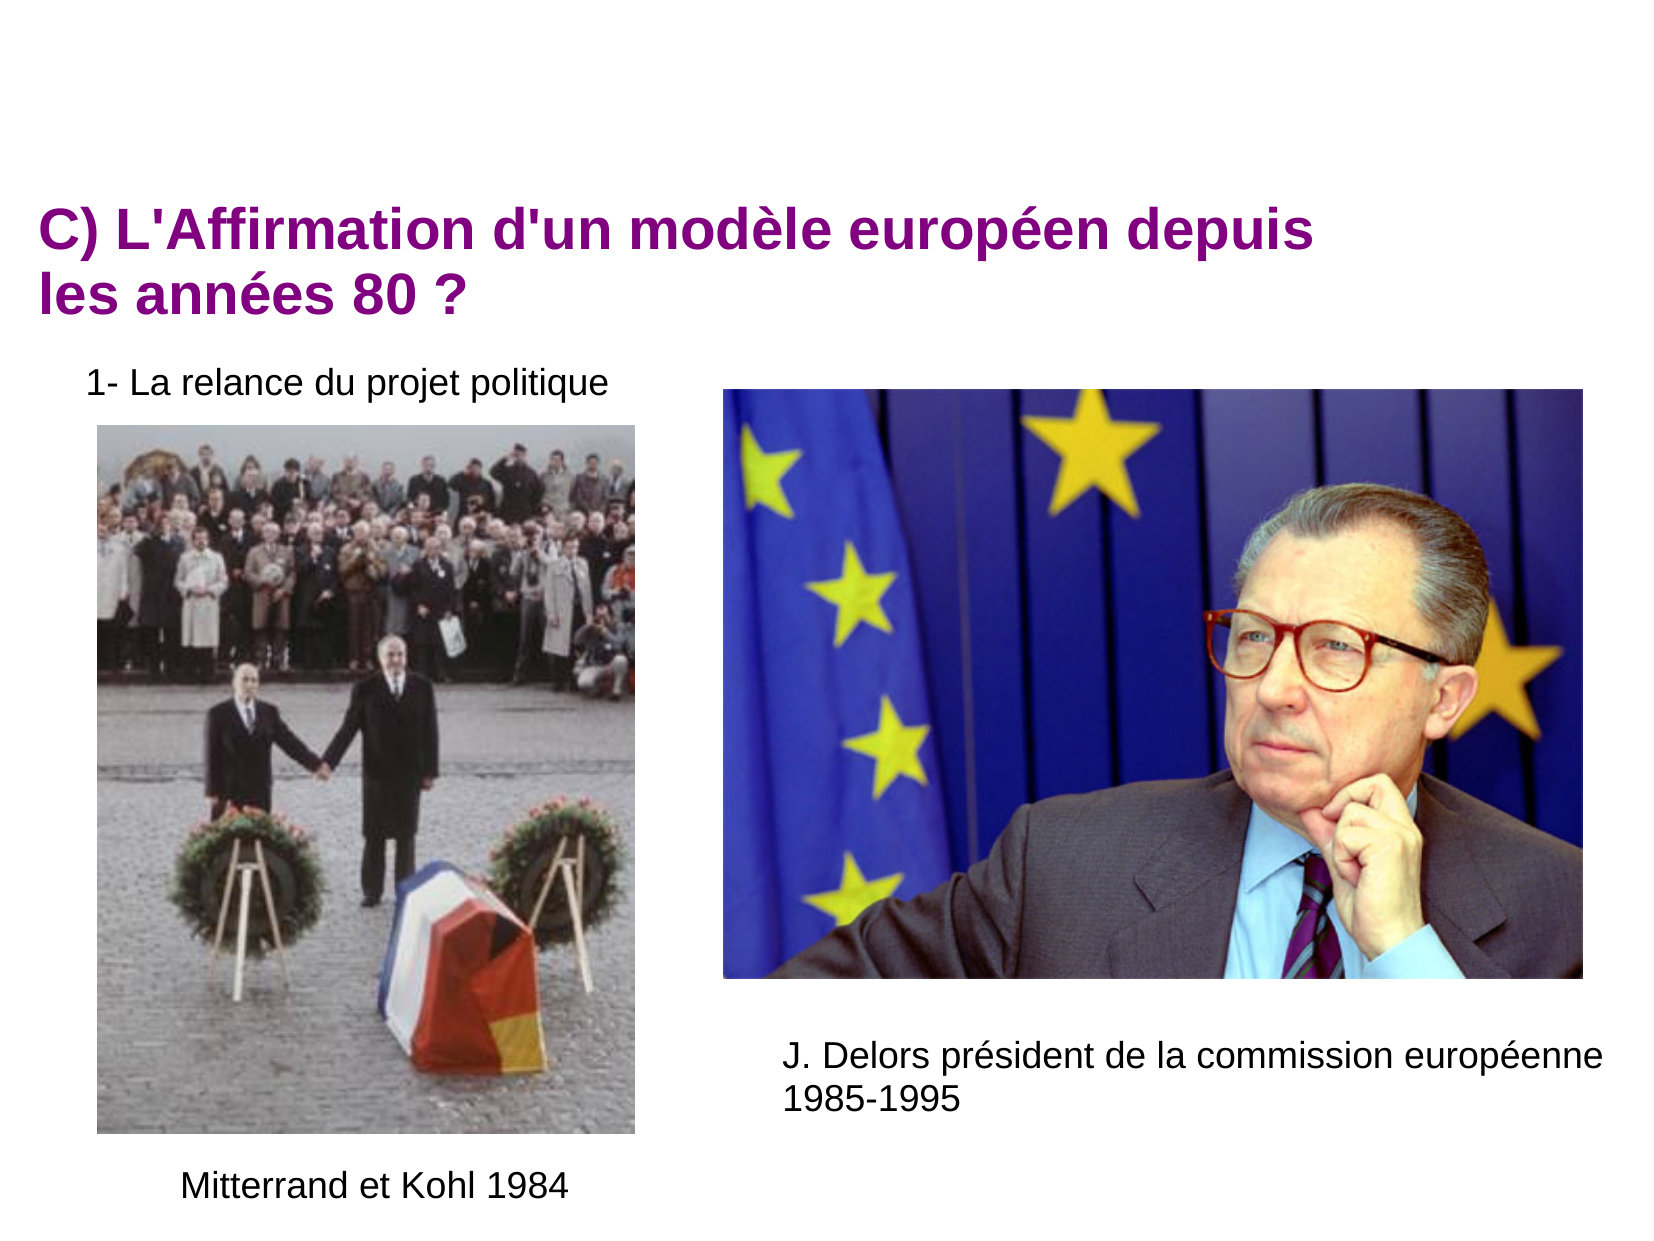

C) L'Affirmation d'un modèle européen depuis
les années 80 ?
1- La relance du projet politique
J. Delors président de la commission européenne
1985-1995
Mitterrand et Kohl 1984